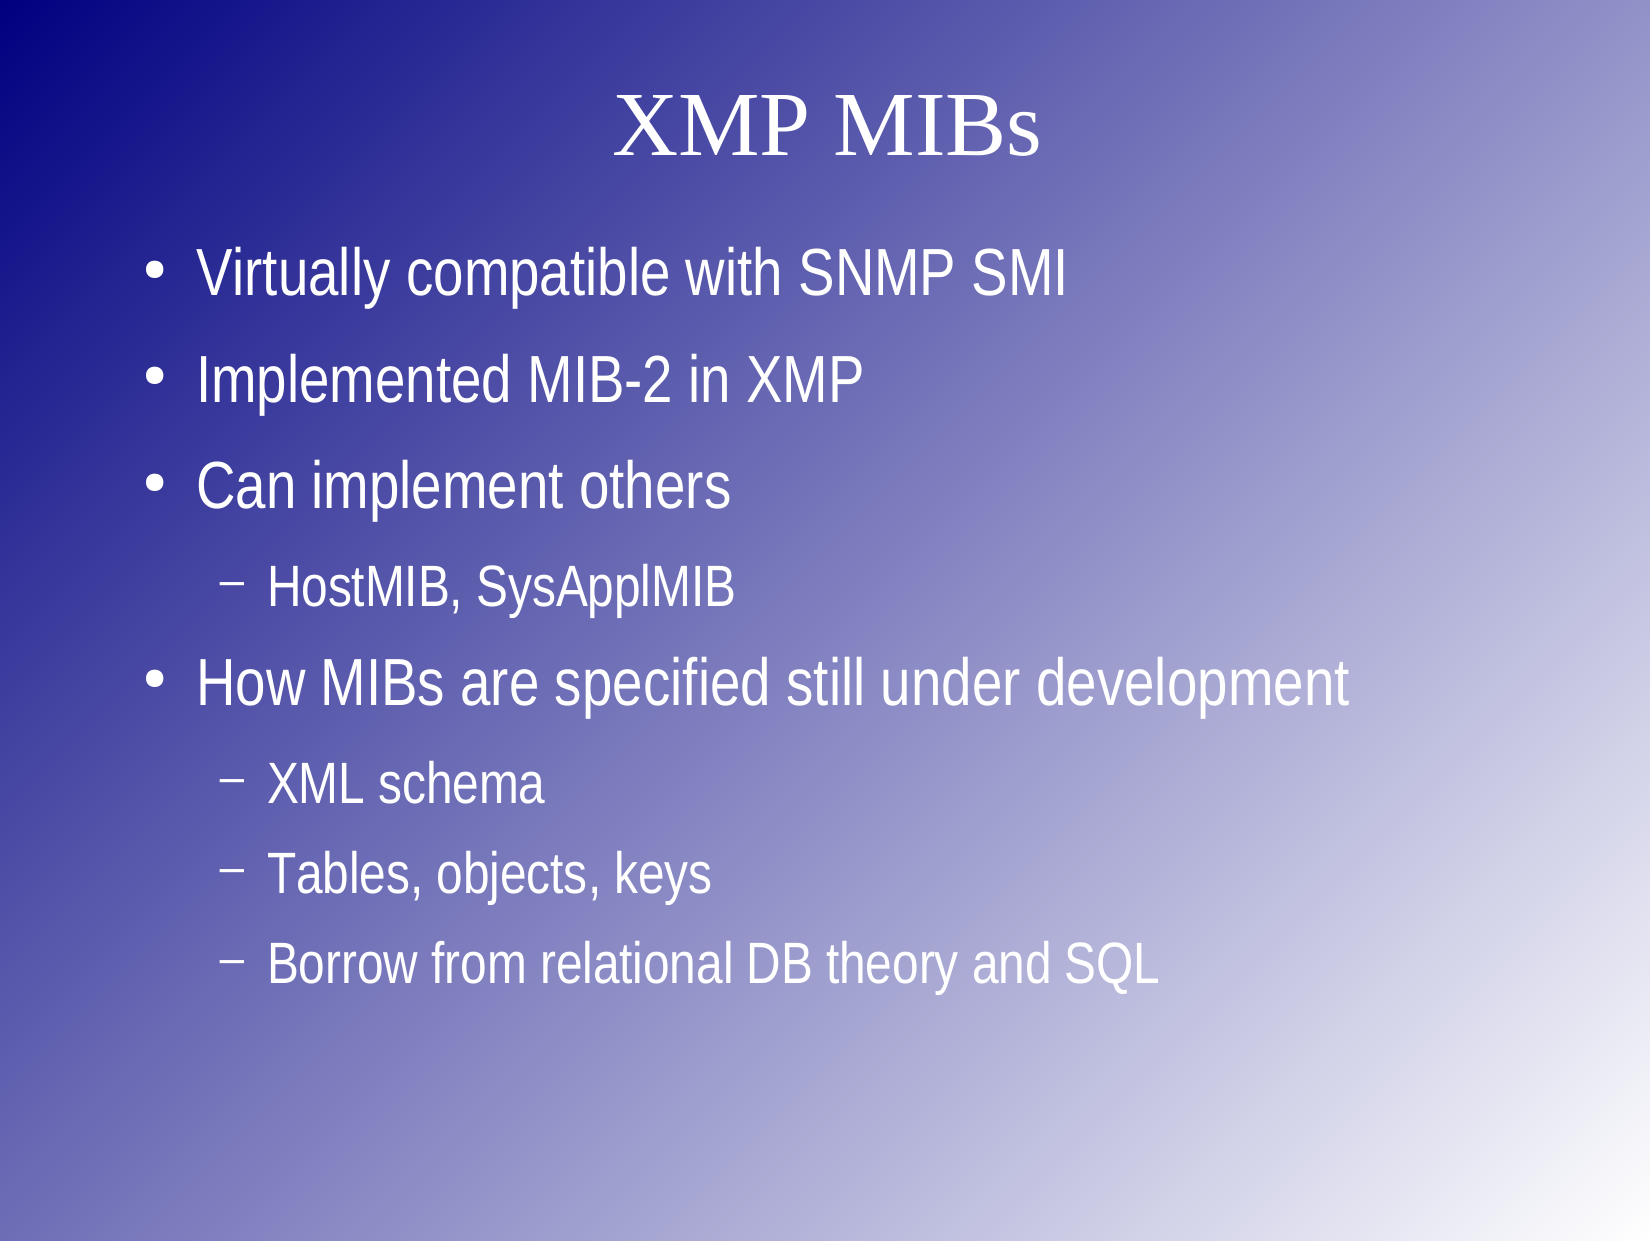

# XMP MIBs
Virtually compatible with SNMP SMI
Implemented MIB-2 in XMP
Can implement others
HostMIB, SysApplMIB
How MIBs are specified still under development
XML schema
Tables, objects, keys
Borrow from relational DB theory and SQL